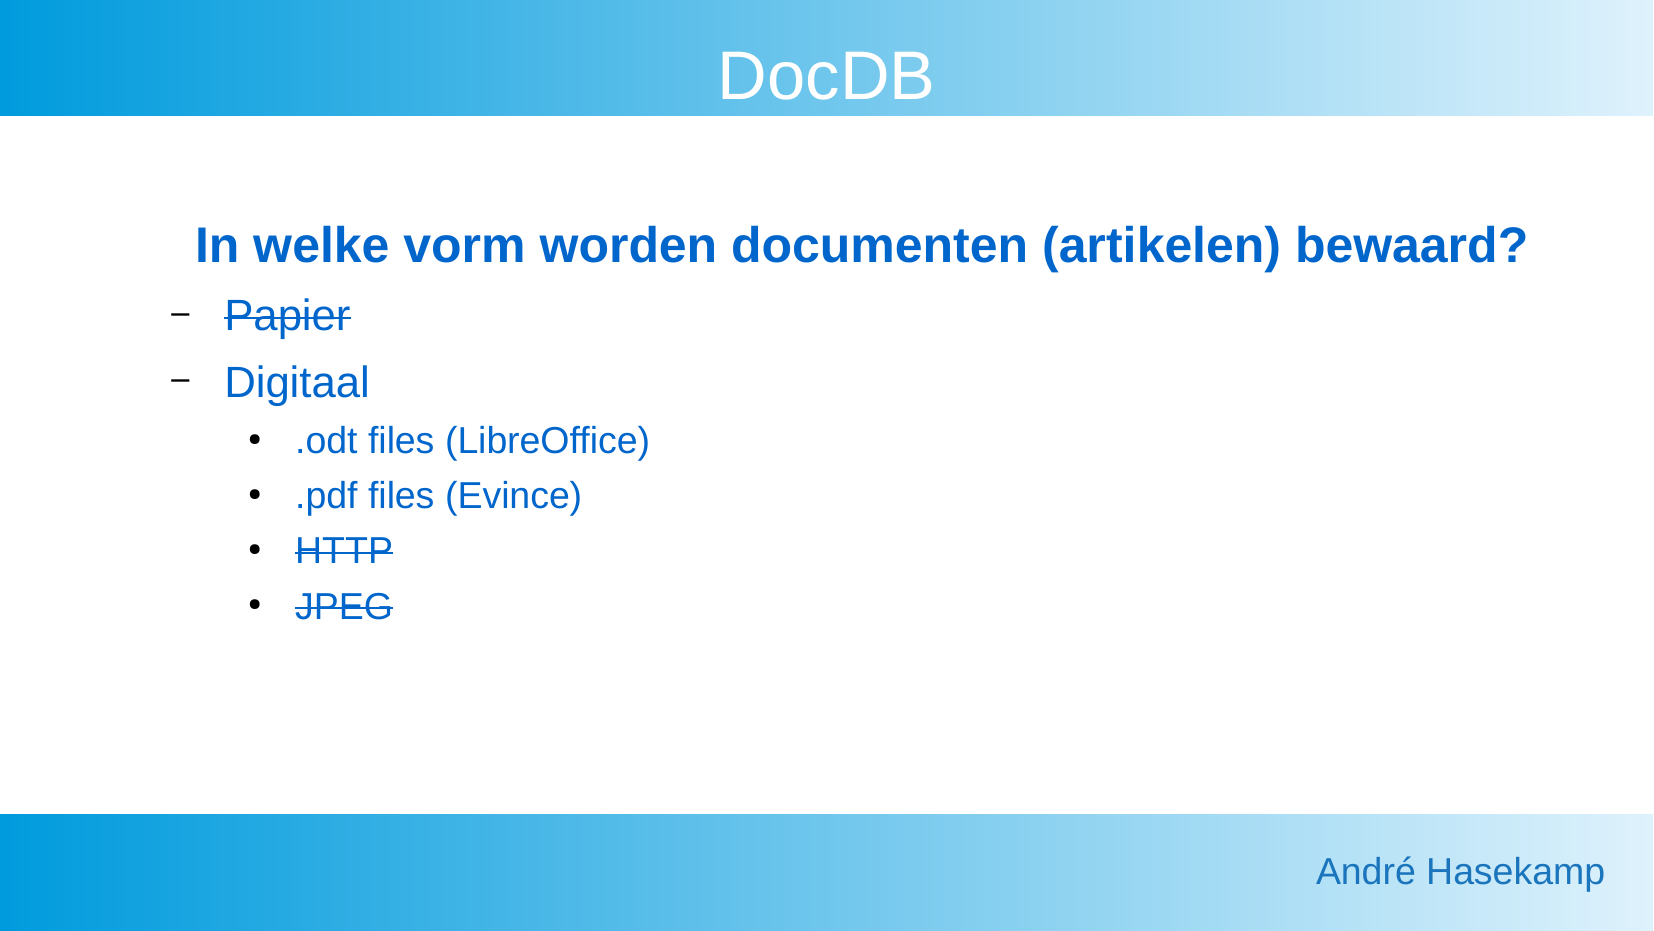

# DocDB
In welke vorm worden documenten (artikelen) bewaard?
Papier
Digitaal
.odt files (LibreOffice)
.pdf files (Evince)
HTTP
JPEG
André Hasekamp